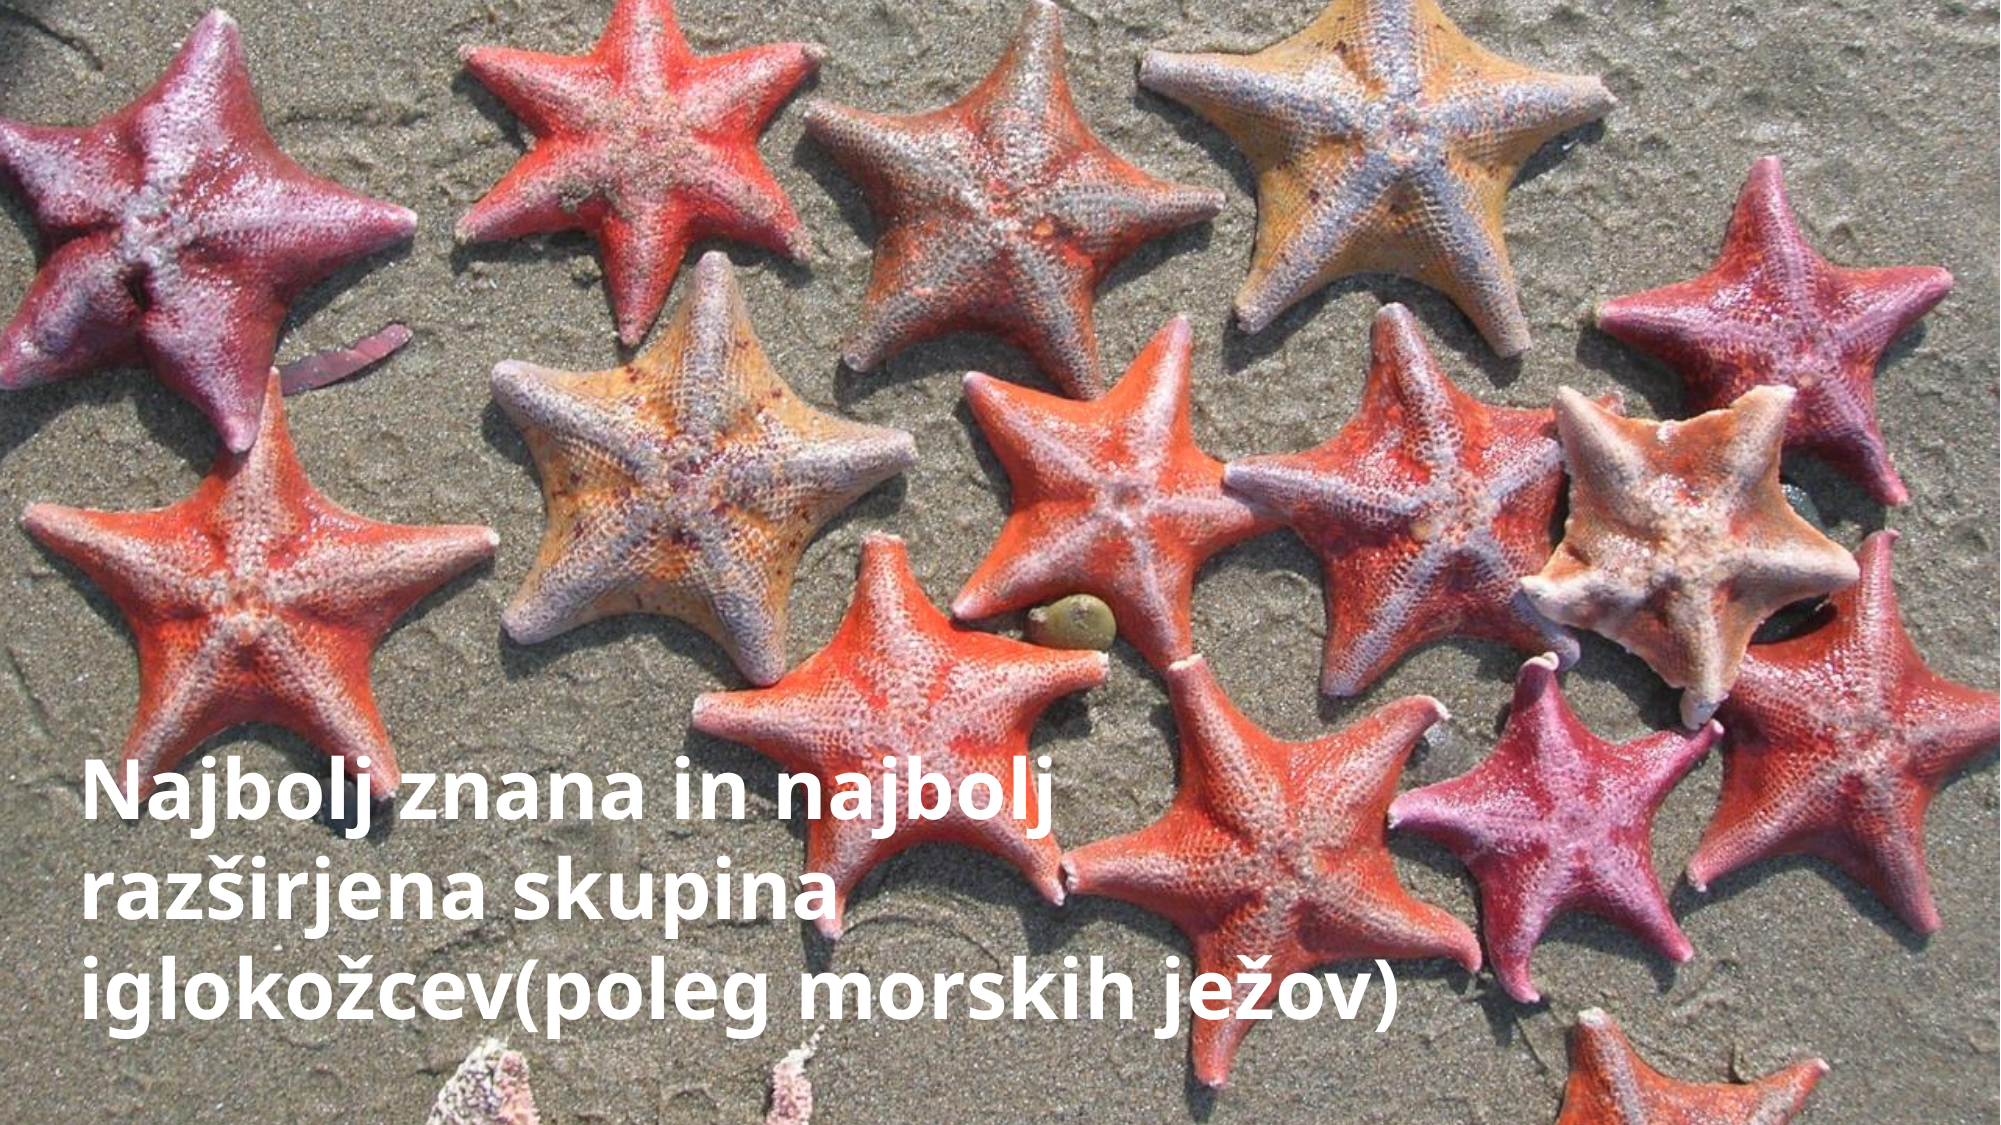

#
Najbolj znana in najbolj razširjena skupina iglokožcev(poleg morskih ježov)